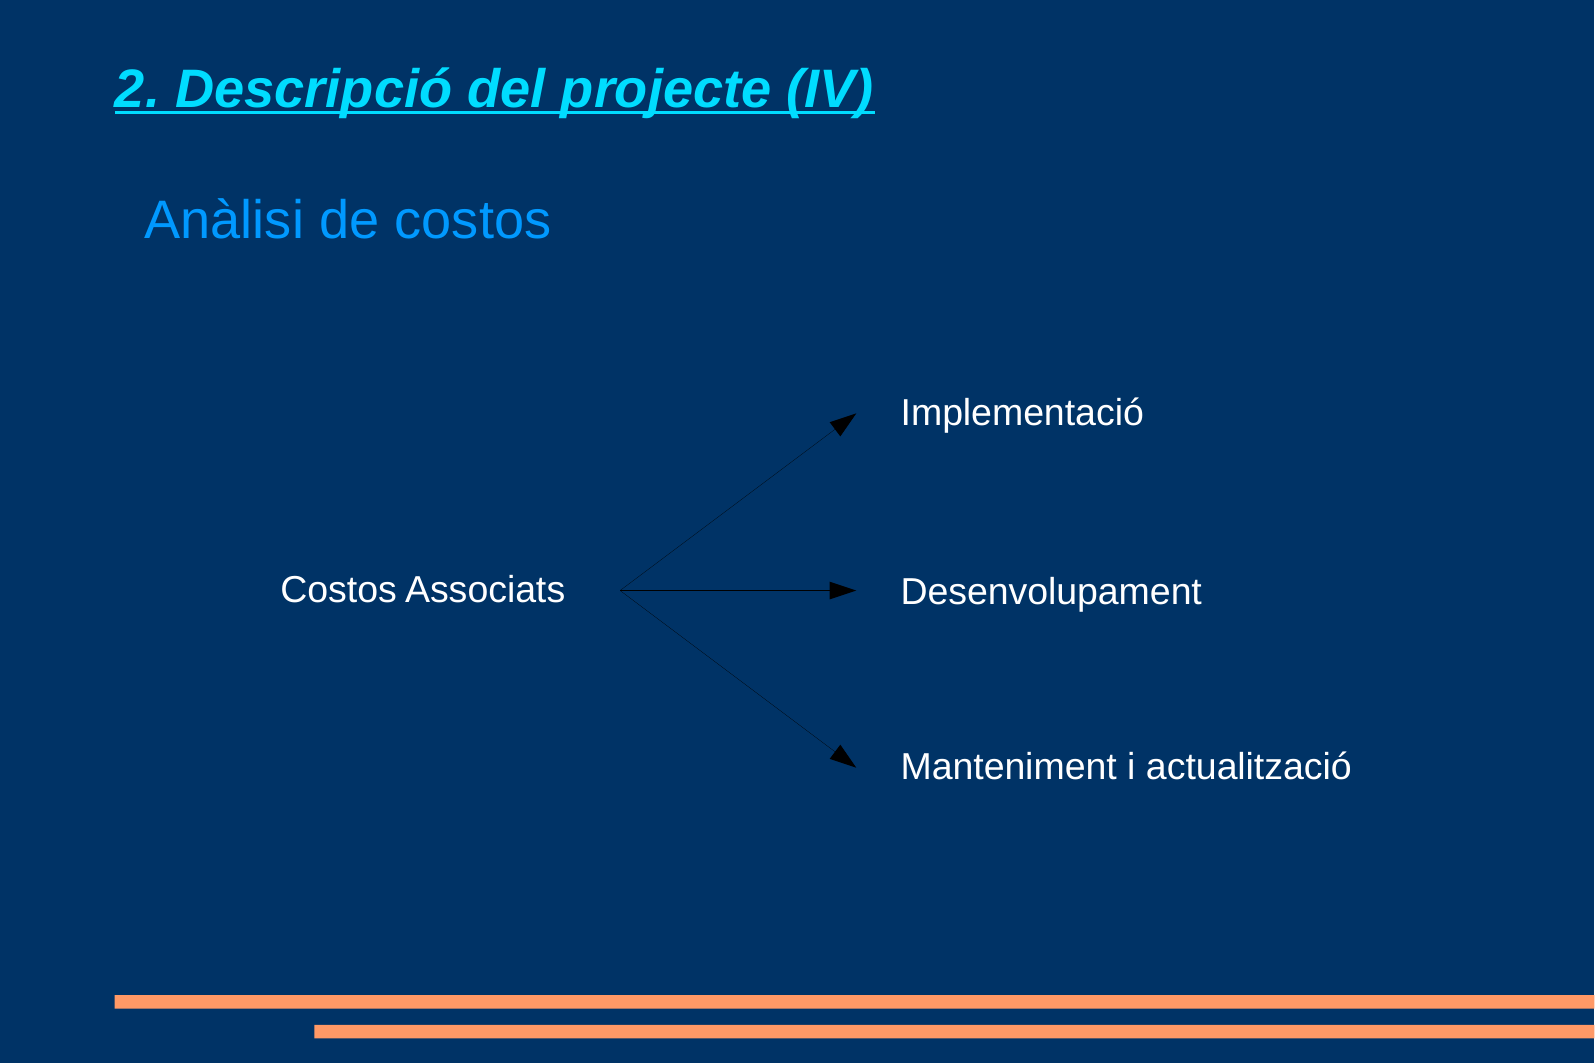

# 2. Descripció del projecte (IV)
Anàlisi de costos
Implementació
Costos Associats
Desenvolupament
Manteniment i actualització